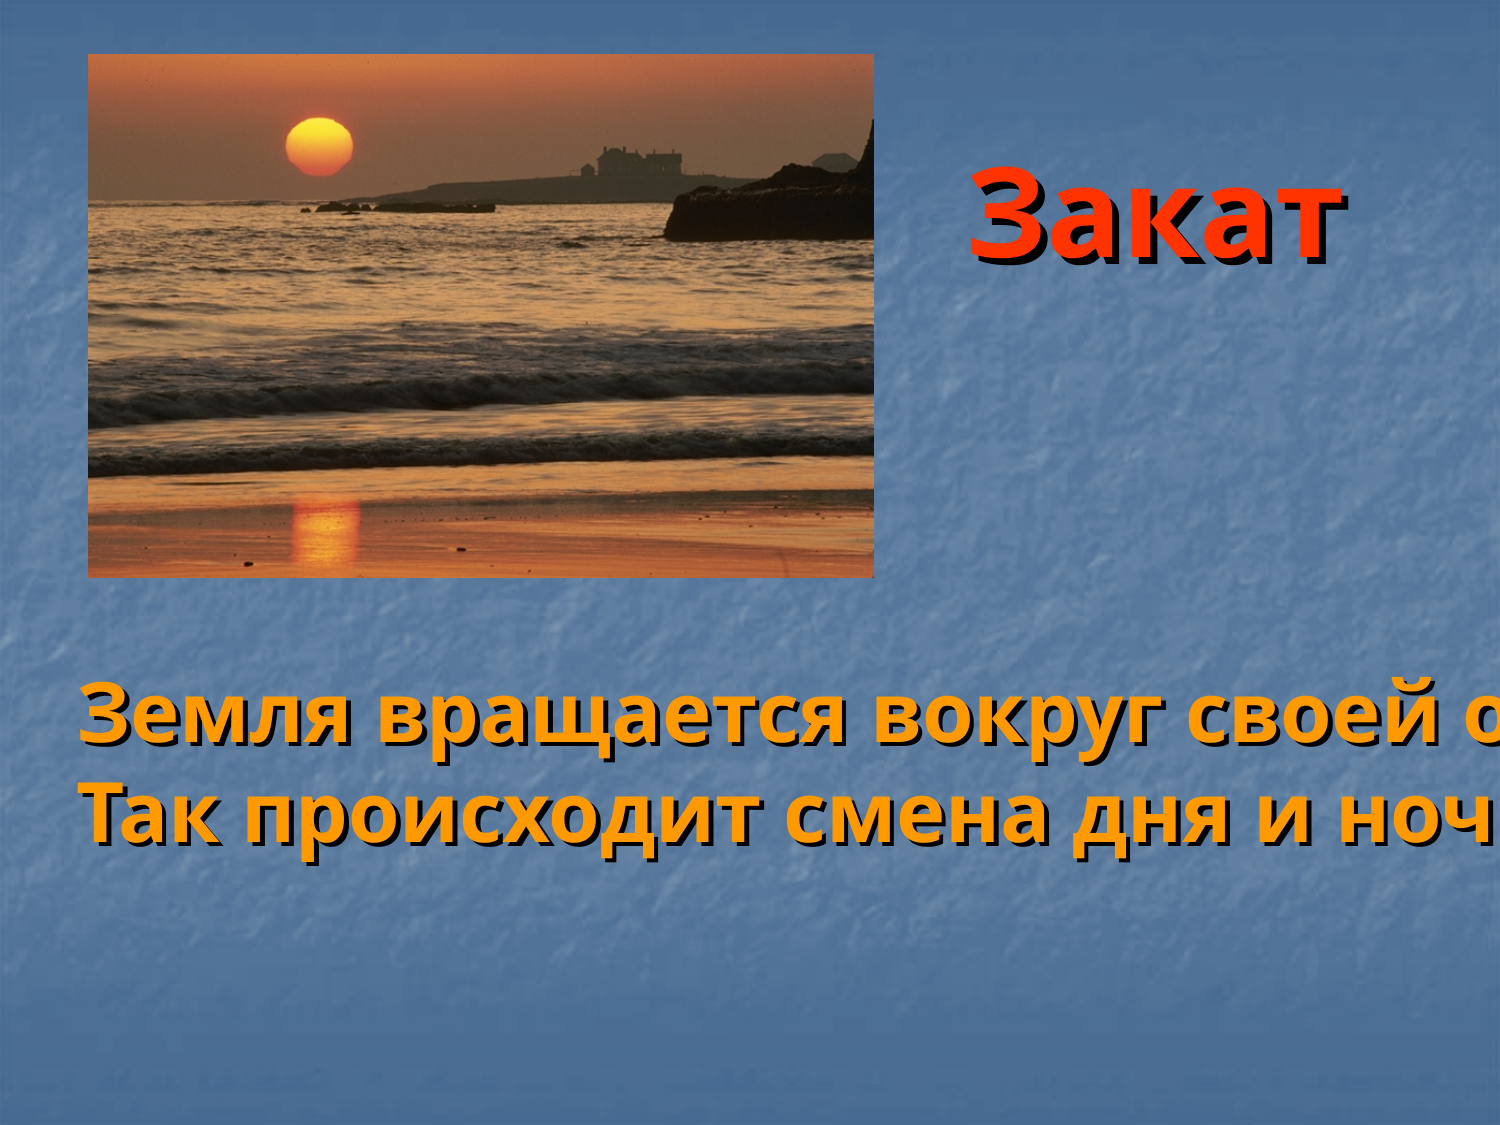

Закат
Земля вращается вокруг своей оси.
Так происходит смена дня и ночи.